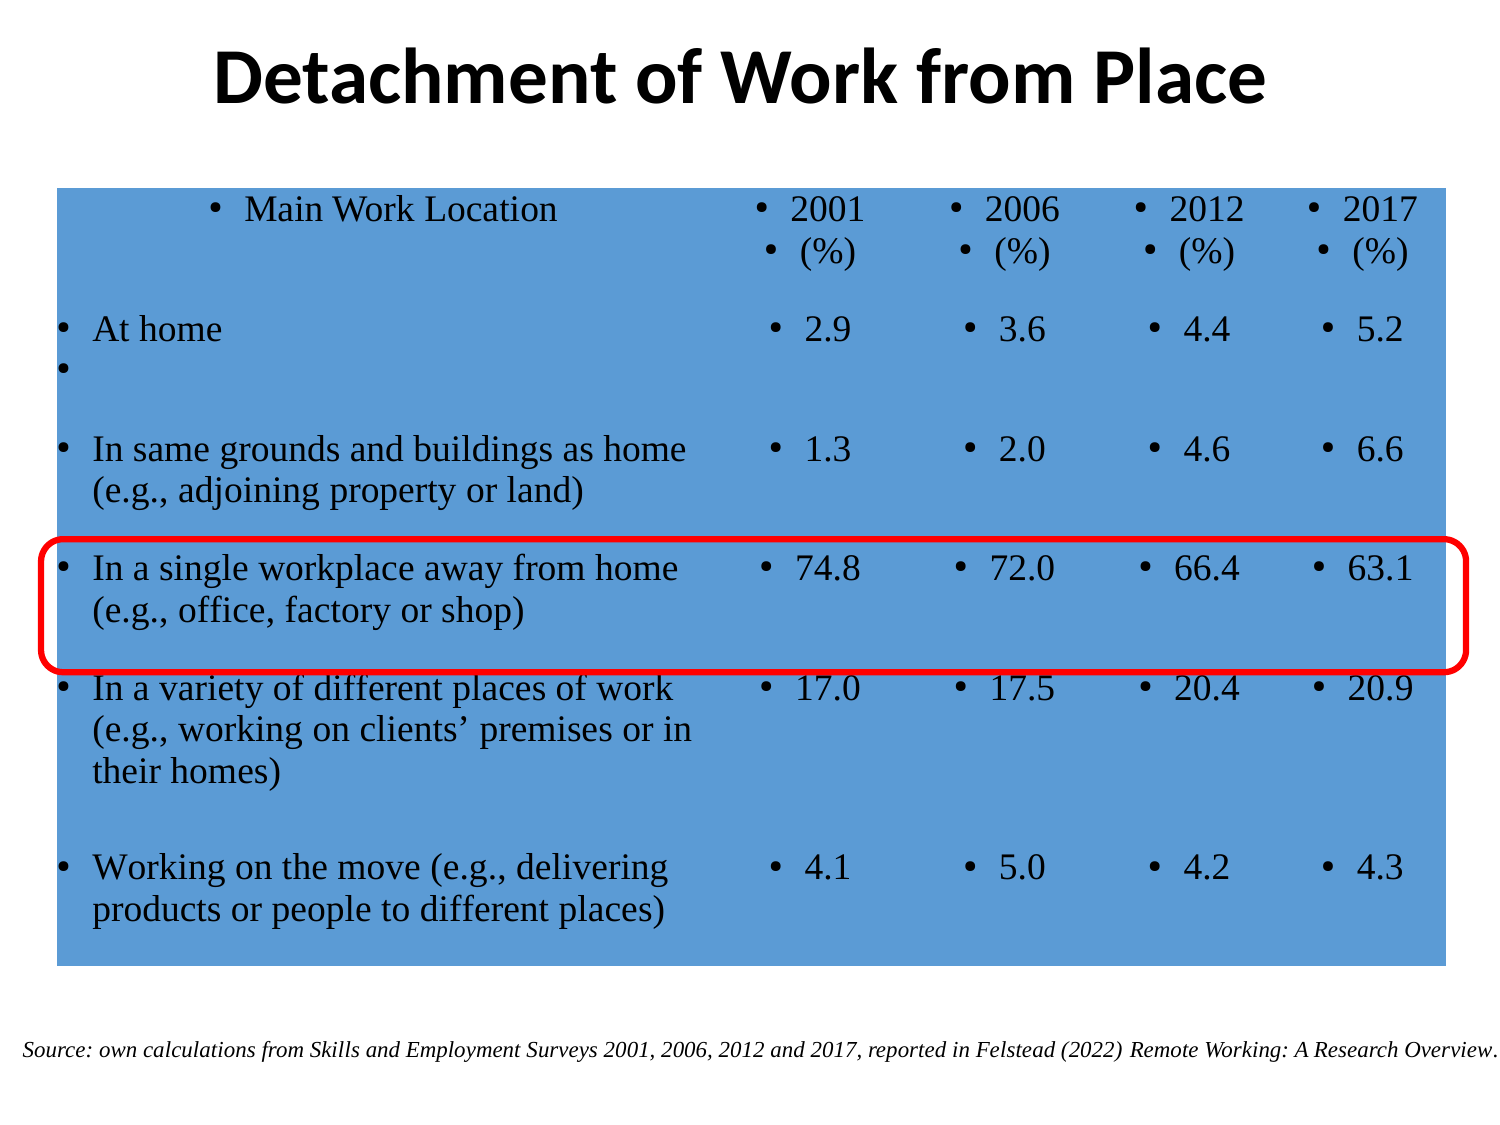

Detachment of Work from Place
| Main Work Location | 2001 (%) | 2006 (%) | 2012 (%) | 2017 (%) |
| --- | --- | --- | --- | --- |
| At home | 2.9 | 3.6 | 4.4 | 5.2 |
| In same grounds and buildings as home (e.g., adjoining property or land) | 1.3 | 2.0 | 4.6 | 6.6 |
| In a single workplace away from home (e.g., office, factory or shop) | 74.8 | 72.0 | 66.4 | 63.1 |
| In a variety of different places of work (e.g., working on clients’ premises or in their homes) | 17.0 | 17.5 | 20.4 | 20.9 |
| Working on the move (e.g., delivering products or people to different places) | 4.1 | 5.0 | 4.2 | 4.3 |
Source: own calculations from Skills and Employment Surveys 2001, 2006, 2012 and 2017, reported in Felstead (2022) Remote Working: A Research Overview.